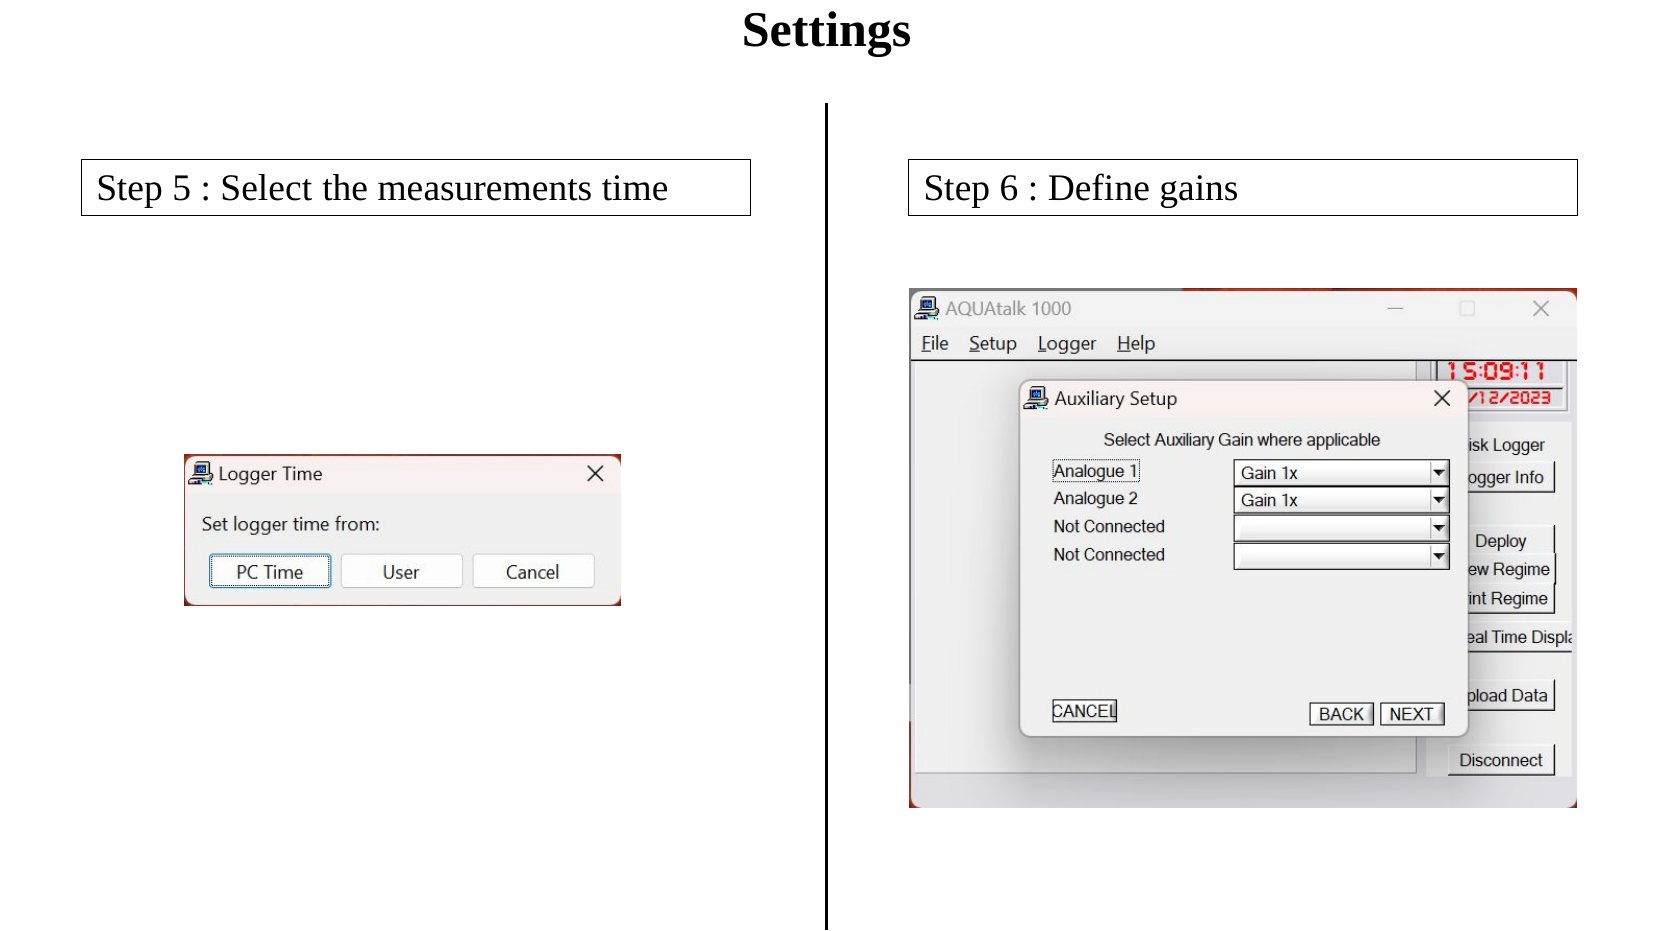

Settings
Step 5 : Select the measurements time
Step 6 : Define gains